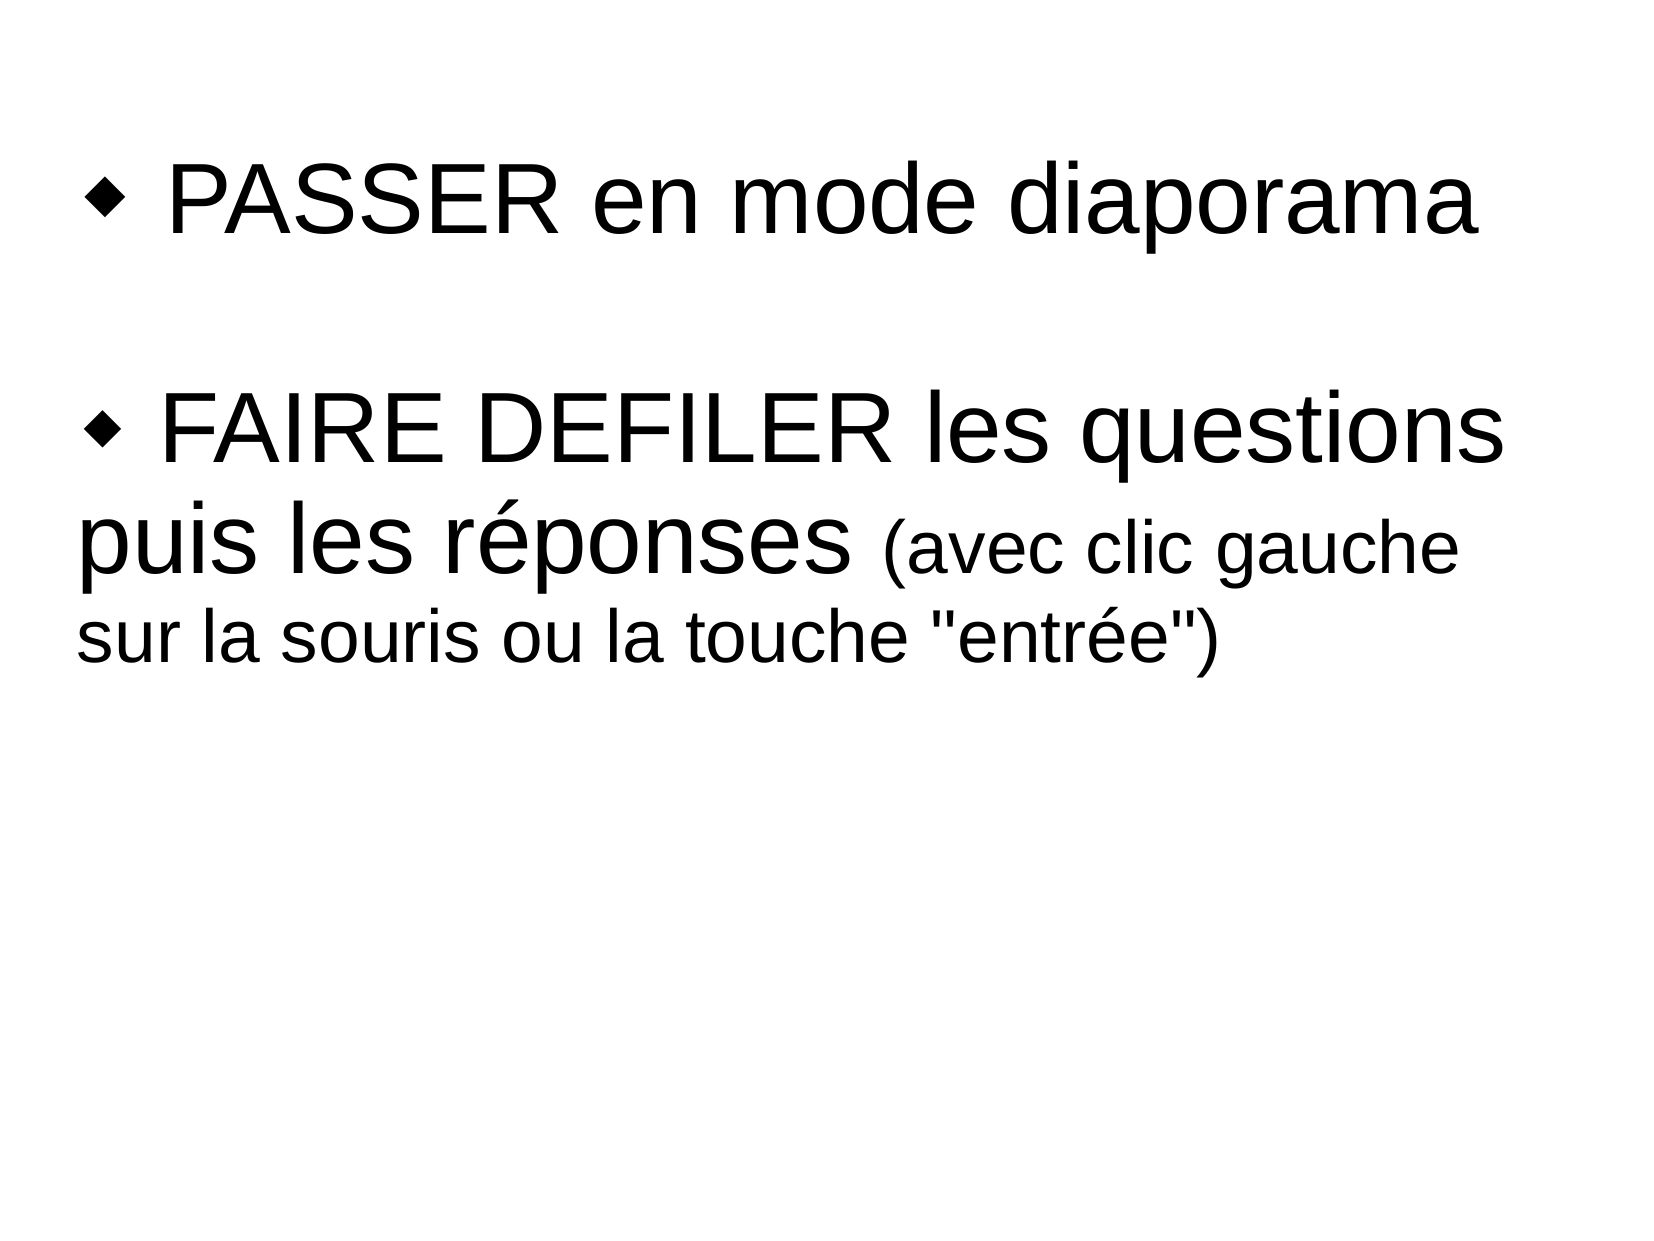

#  PASSER en mode diaporama
 FAIRE DEFILER les questions puis les réponses (avec clic gauche sur la souris ou la touche "entrée")